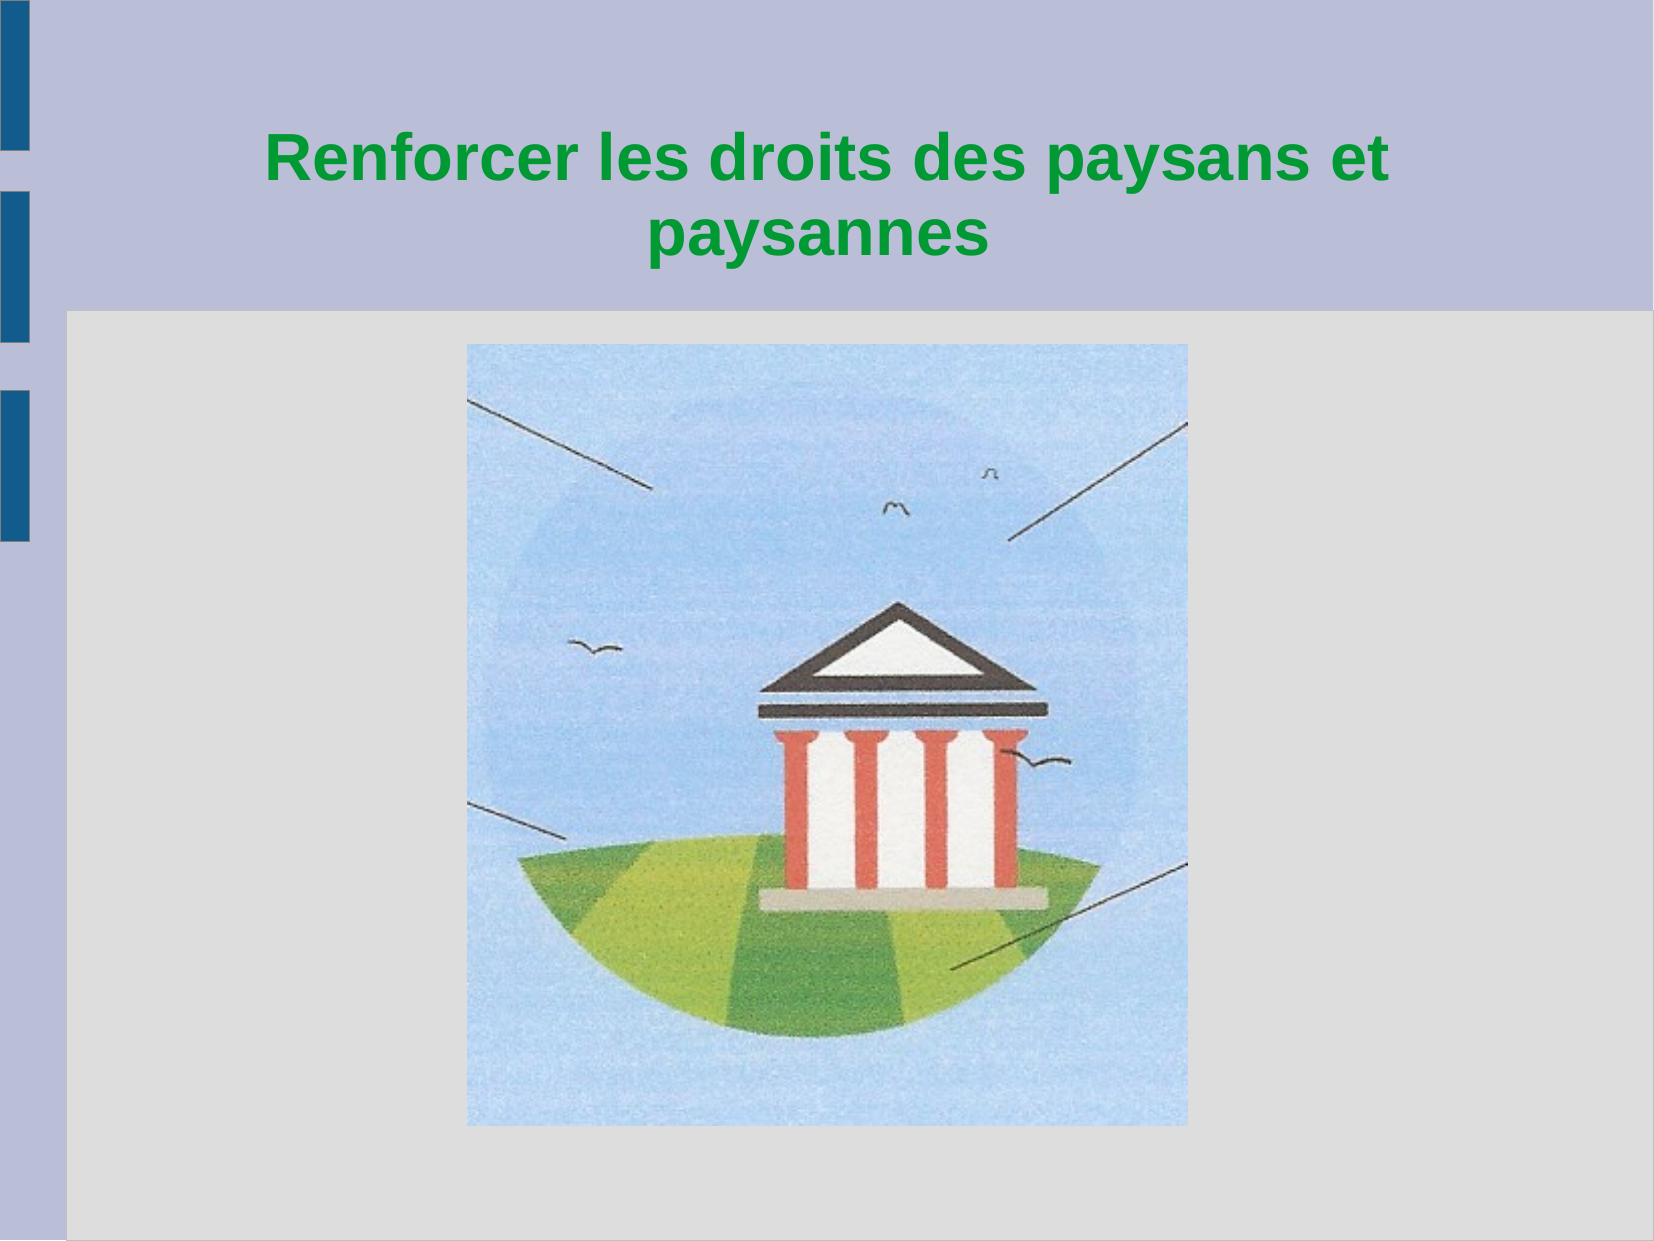

# Renforcer les droits des paysans et paysannes